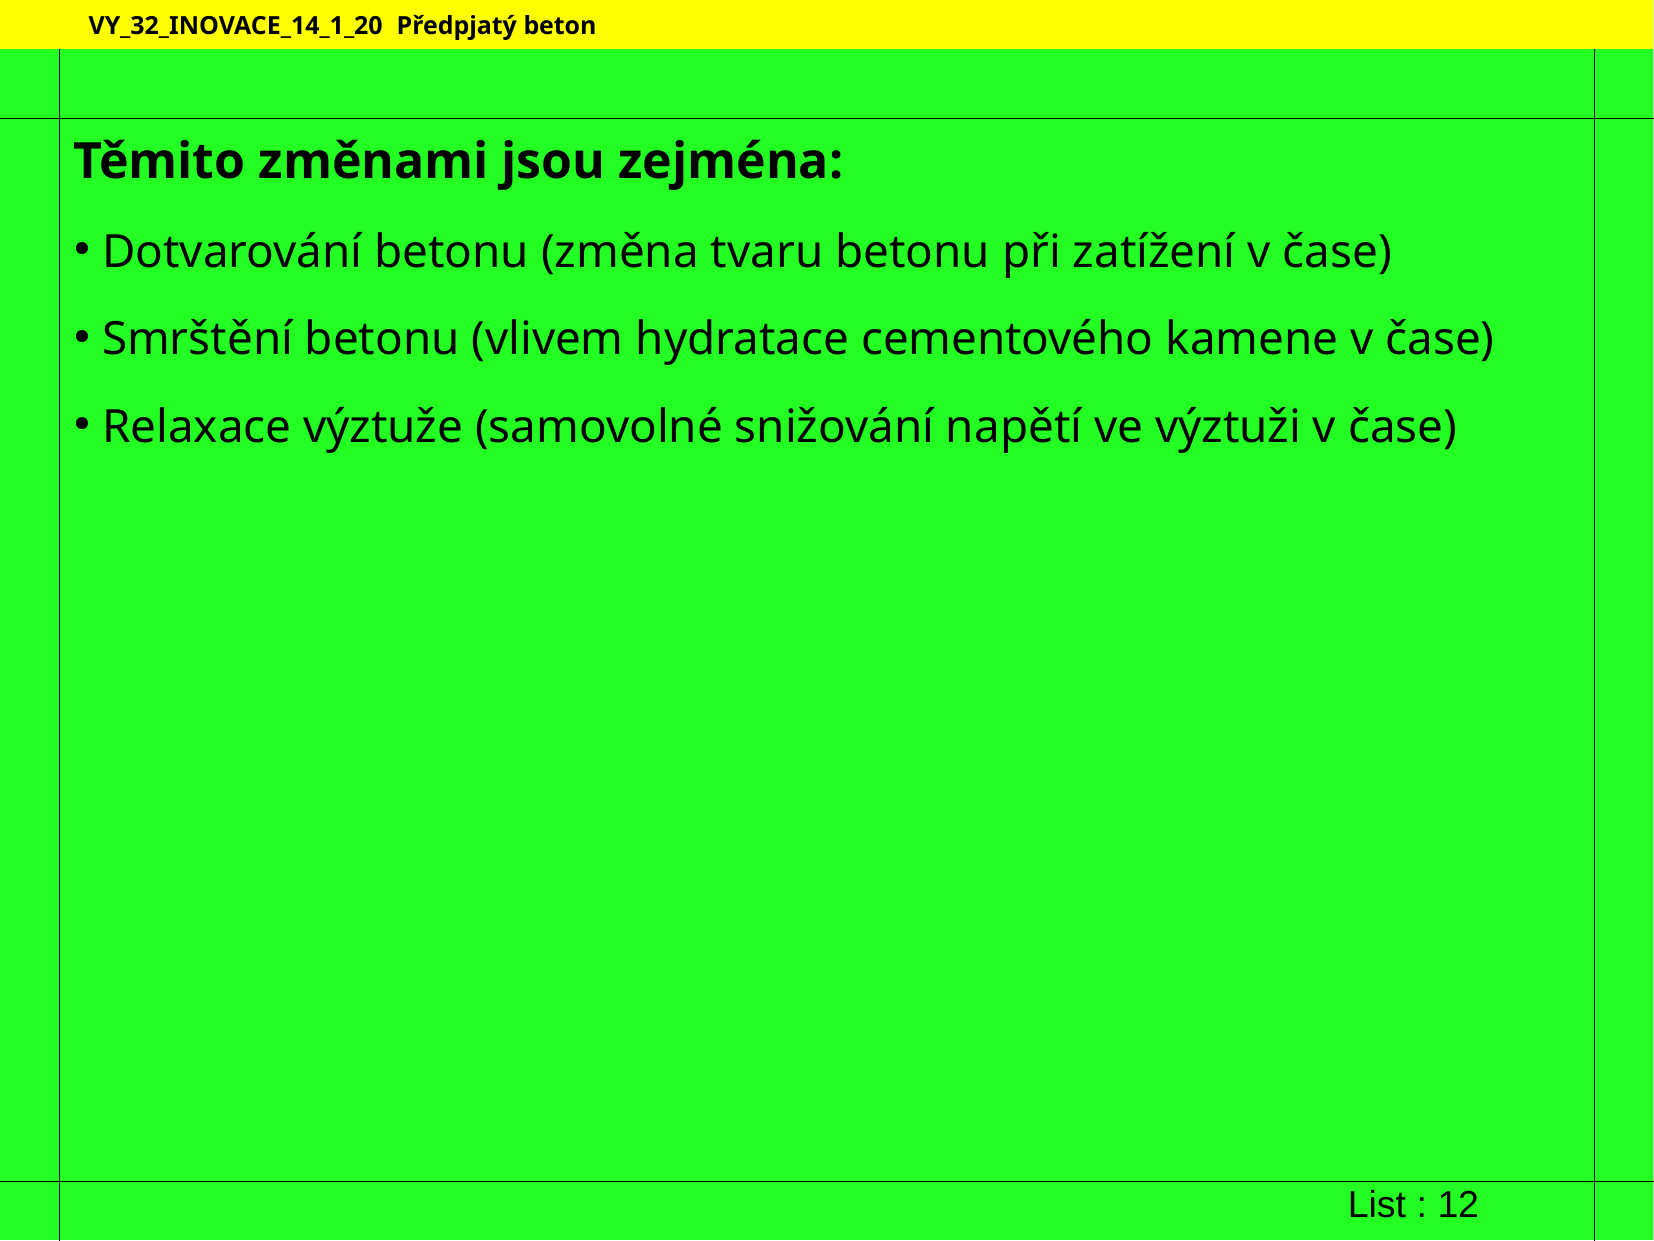

VY_32_INOVACE_14_1_20 Předpjatý beton
Těmito změnami jsou zejména:
 Dotvarování betonu (změna tvaru betonu při zatížení v čase)
 Smrštění betonu (vlivem hydratace cementového kamene v čase)
 Relaxace výztuže (samovolné snižování napětí ve výztuži v čase)
List :